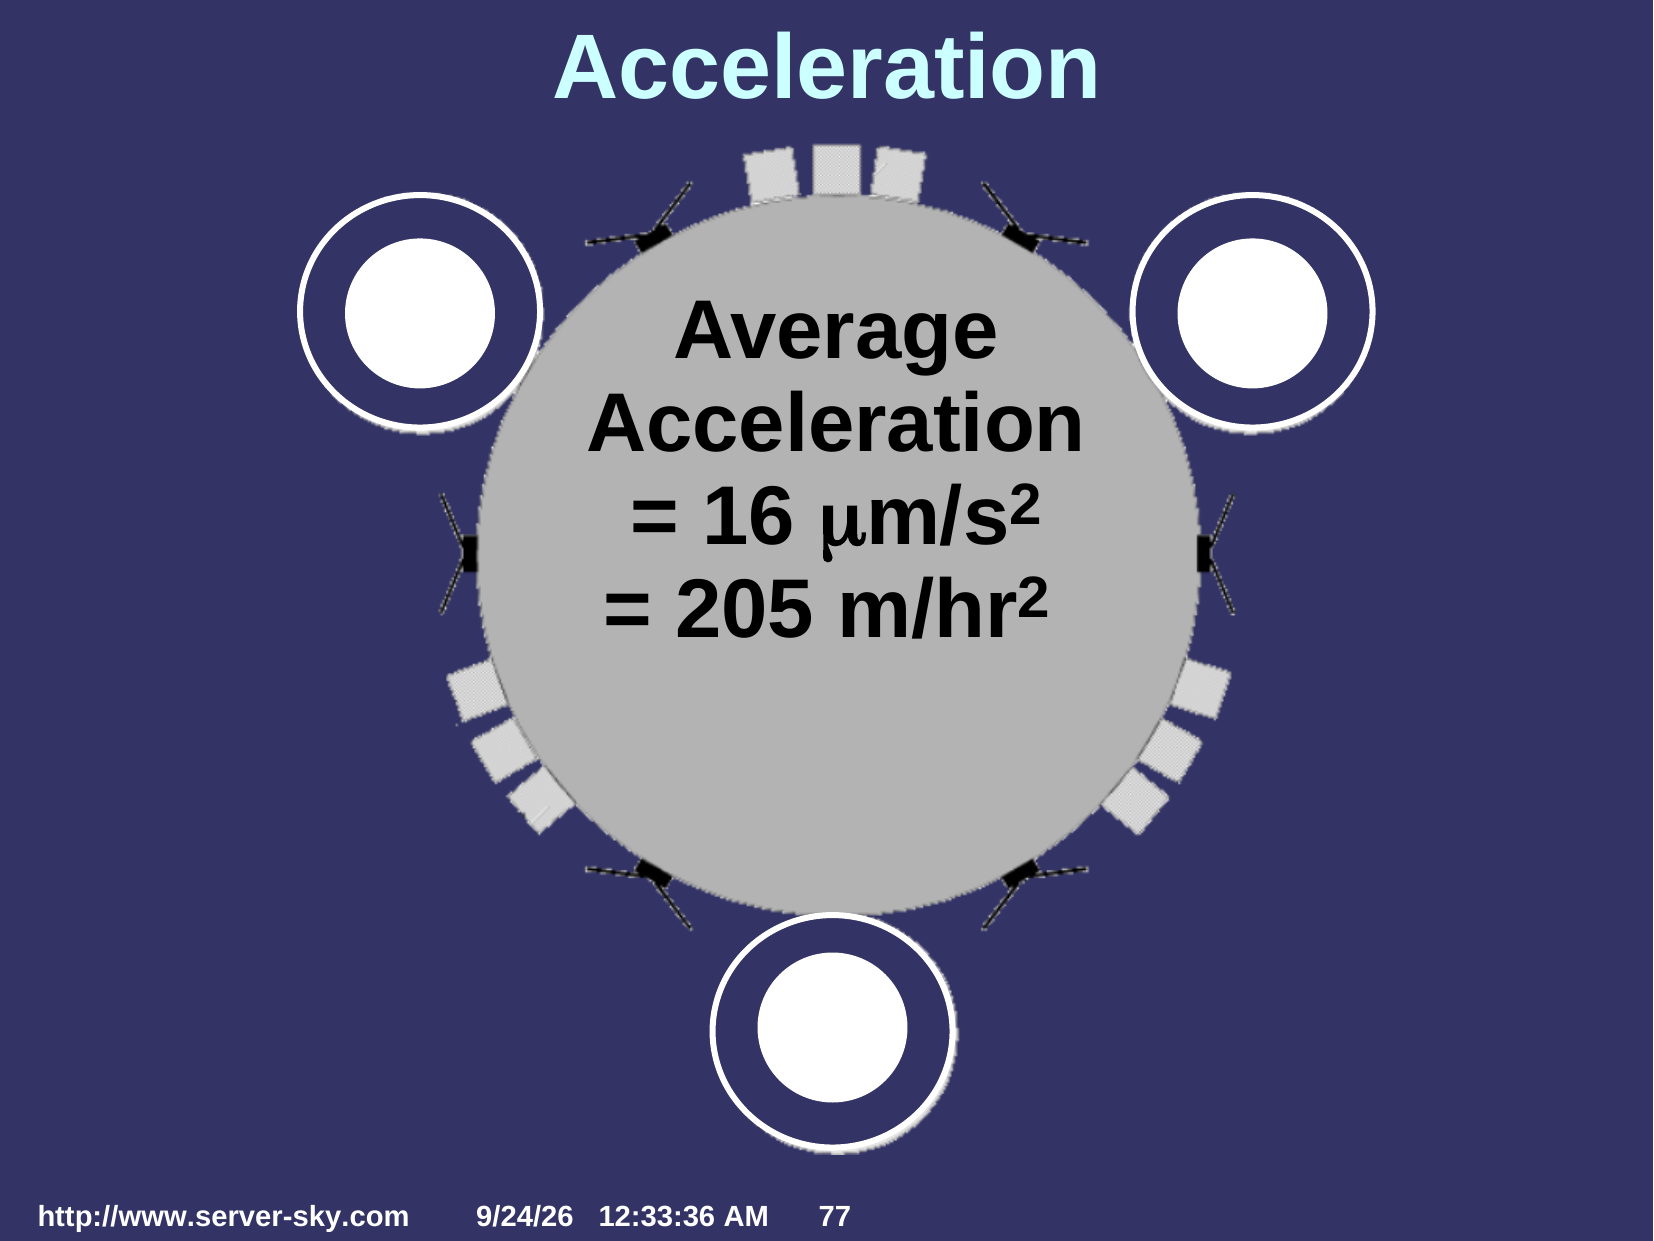

# Acceleration
Average
Acceleration
= 16 m/s2
= 205 m/hr2